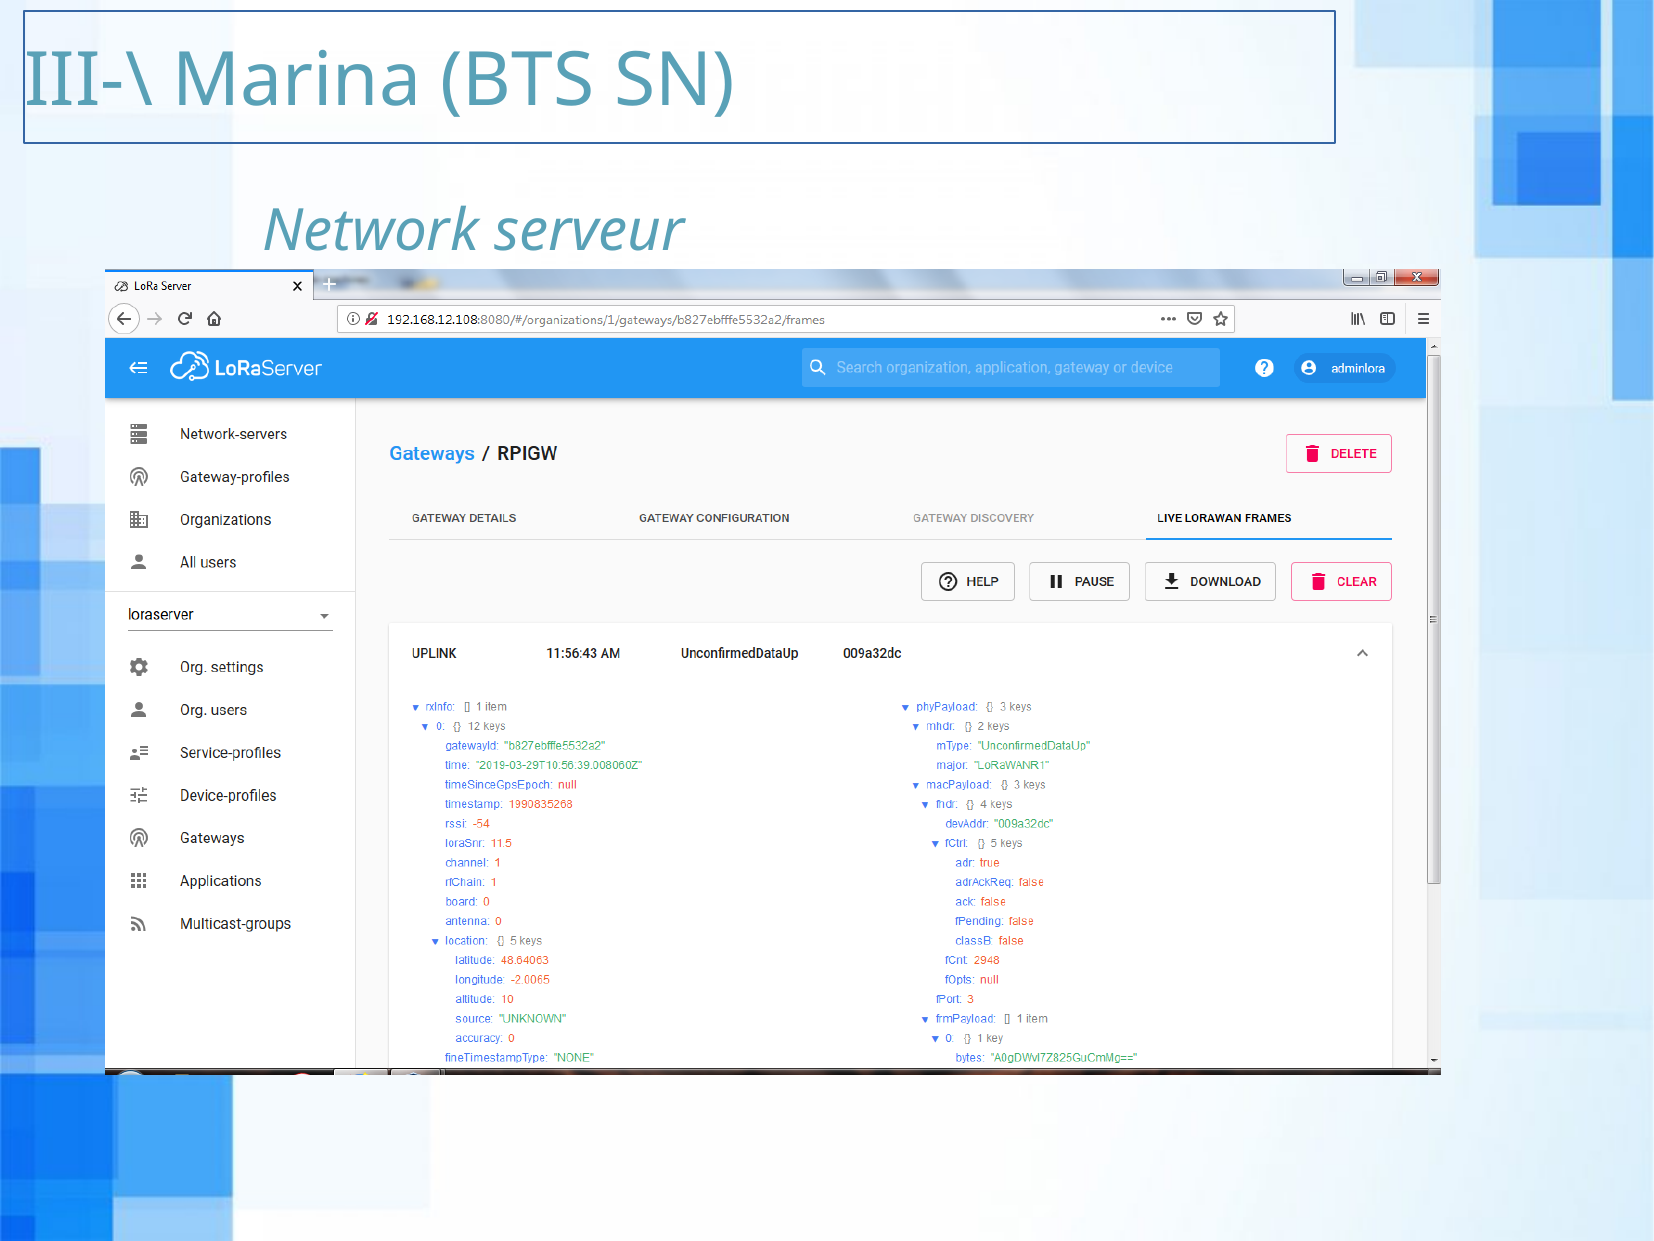

# III-\ Marina (BTS SN)
Network serveur privé